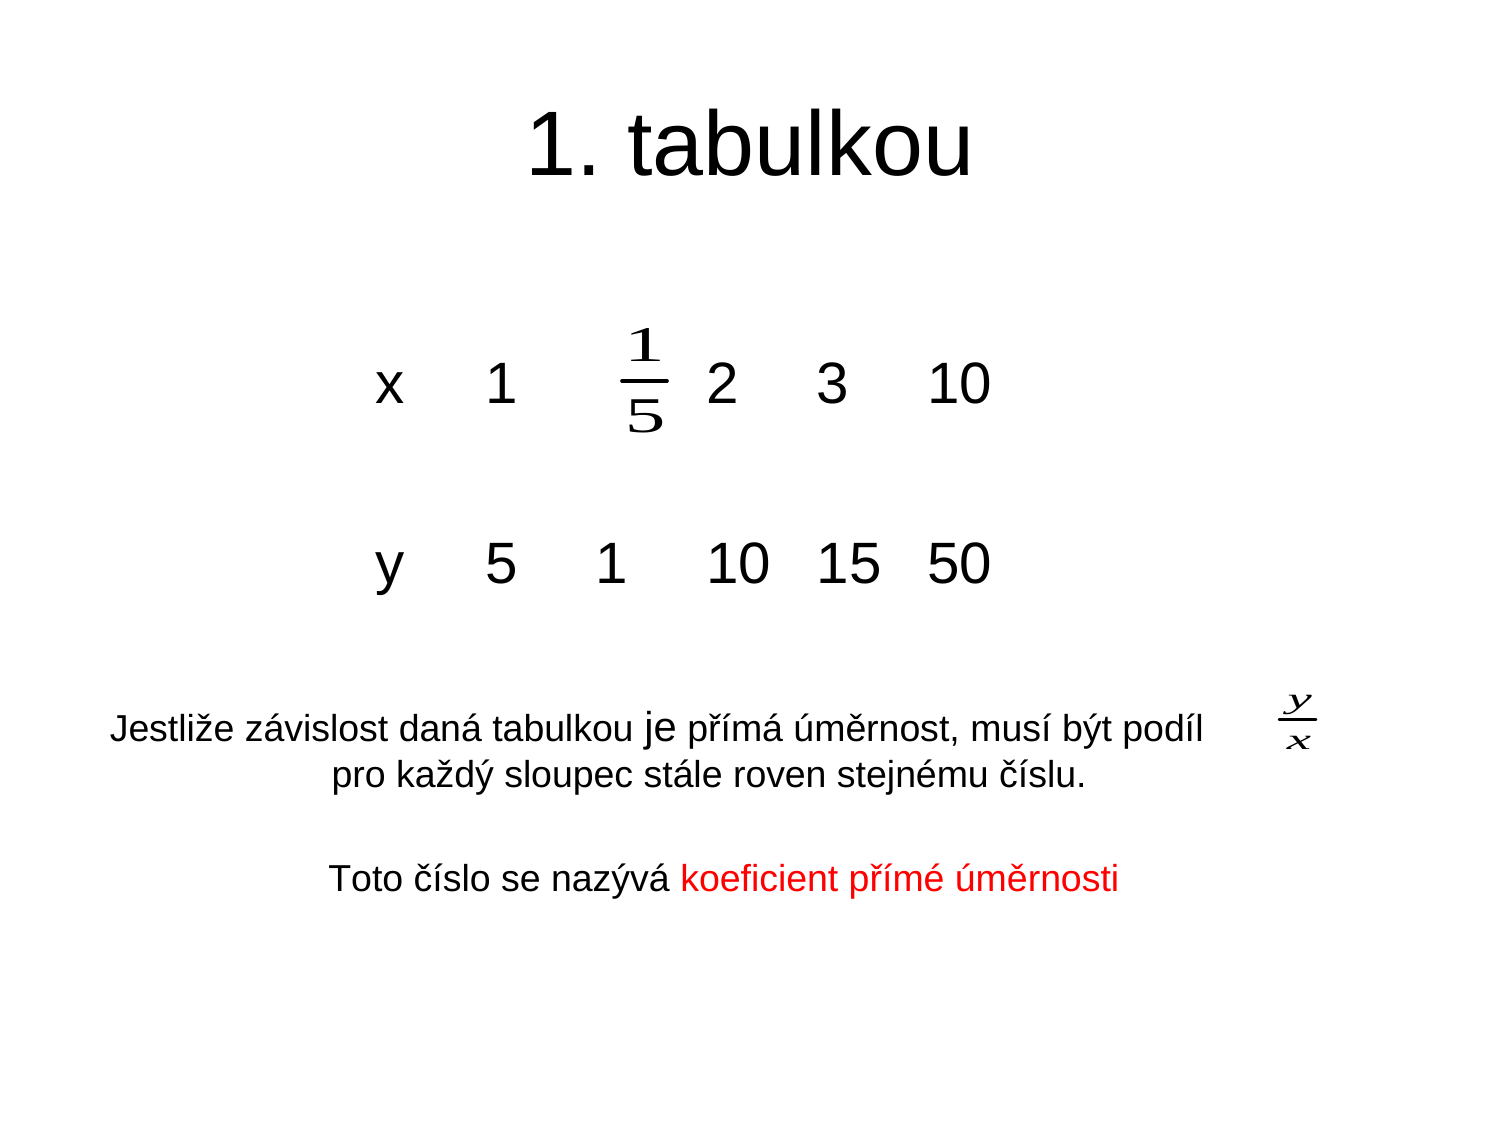

# 1. tabulkou
| x | 1 | | 2 | 3 | 10 |
| --- | --- | --- | --- | --- | --- |
| y | 5 | 1 | 10 | 15 | 50 |
Jestliže závislost daná tabulkou je přímá úměrnost, musí být podíl
pro každý sloupec stále roven stejnému číslu.
Toto číslo se nazývá koeficient přímé úměrnosti